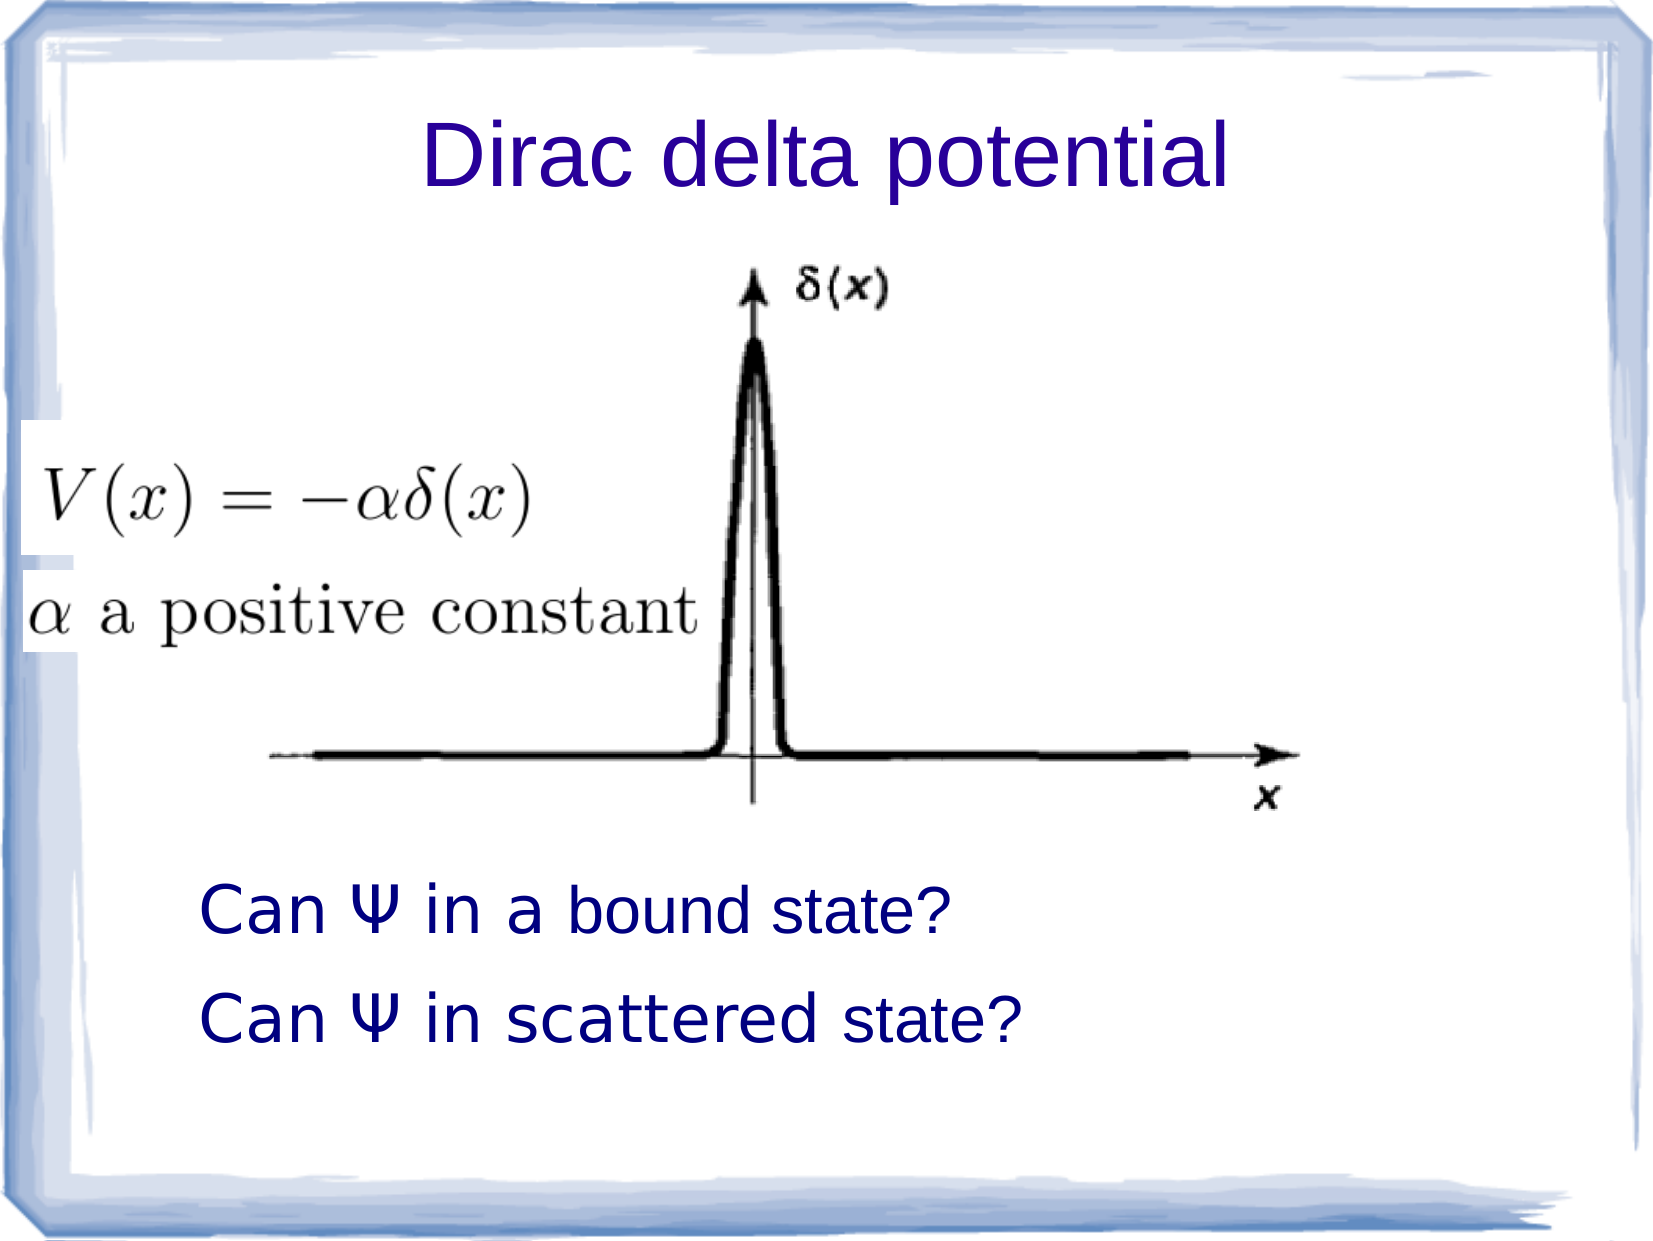

# Dirac delta potential
Can Ψ in a bound state?
Can Ψ in scattered state?